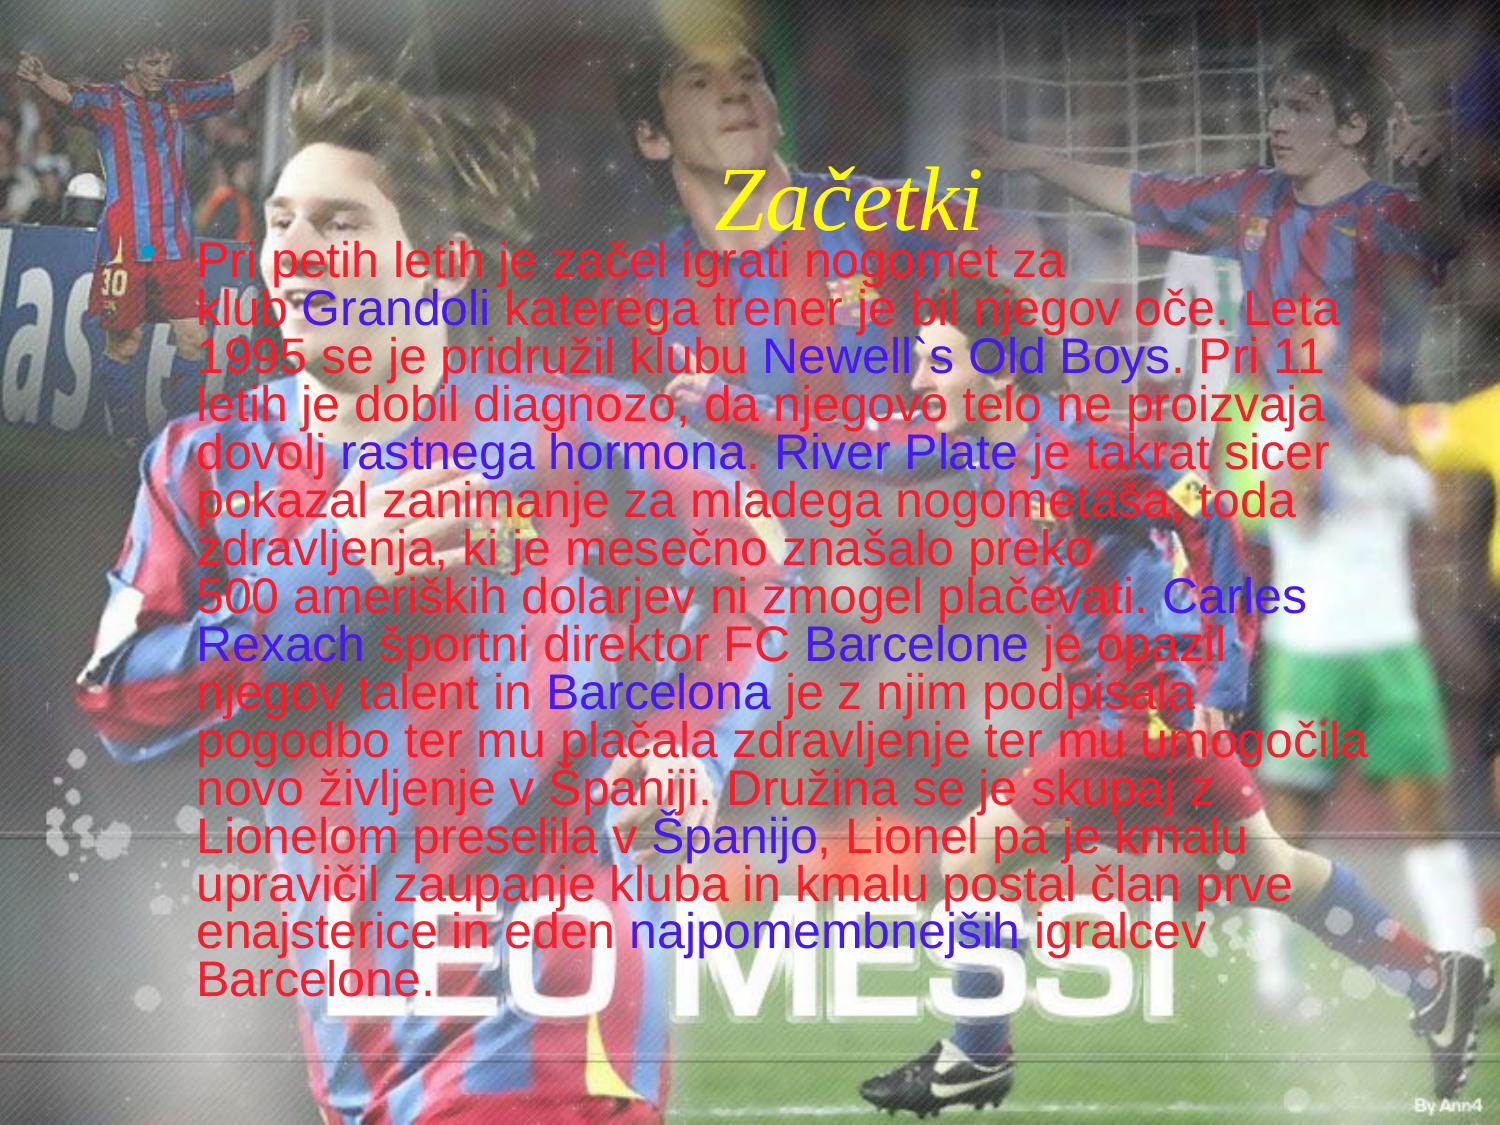

# Začetki
Pri petih letih je začel igrati nogomet za klub Grandoli katerega trener je bil njegov oče. Leta 1995 se je pridružil klubu Newell`s Old Boys. Pri 11 letih je dobil diagnozo, da njegovo telo ne proizvaja dovolj rastnega hormona. River Plate je takrat sicer pokazal zanimanje za mladega nogometaša, toda zdravljenja, ki je mesečno znašalo preko 500 ameriških dolarjev ni zmogel plačevati. Carles Rexach športni direktor FC Barcelone je opazil njegov talent in Barcelona je z njim podpisala pogodbo ter mu plačala zdravljenje ter mu umogočila novo življenje v Španiji. Družina se je skupaj z Lionelom preselila v Španijo, Lionel pa je kmalu upravičil zaupanje kluba in kmalu postal član prve enajsterice in eden najpomembnejših igralcev Barcelone.